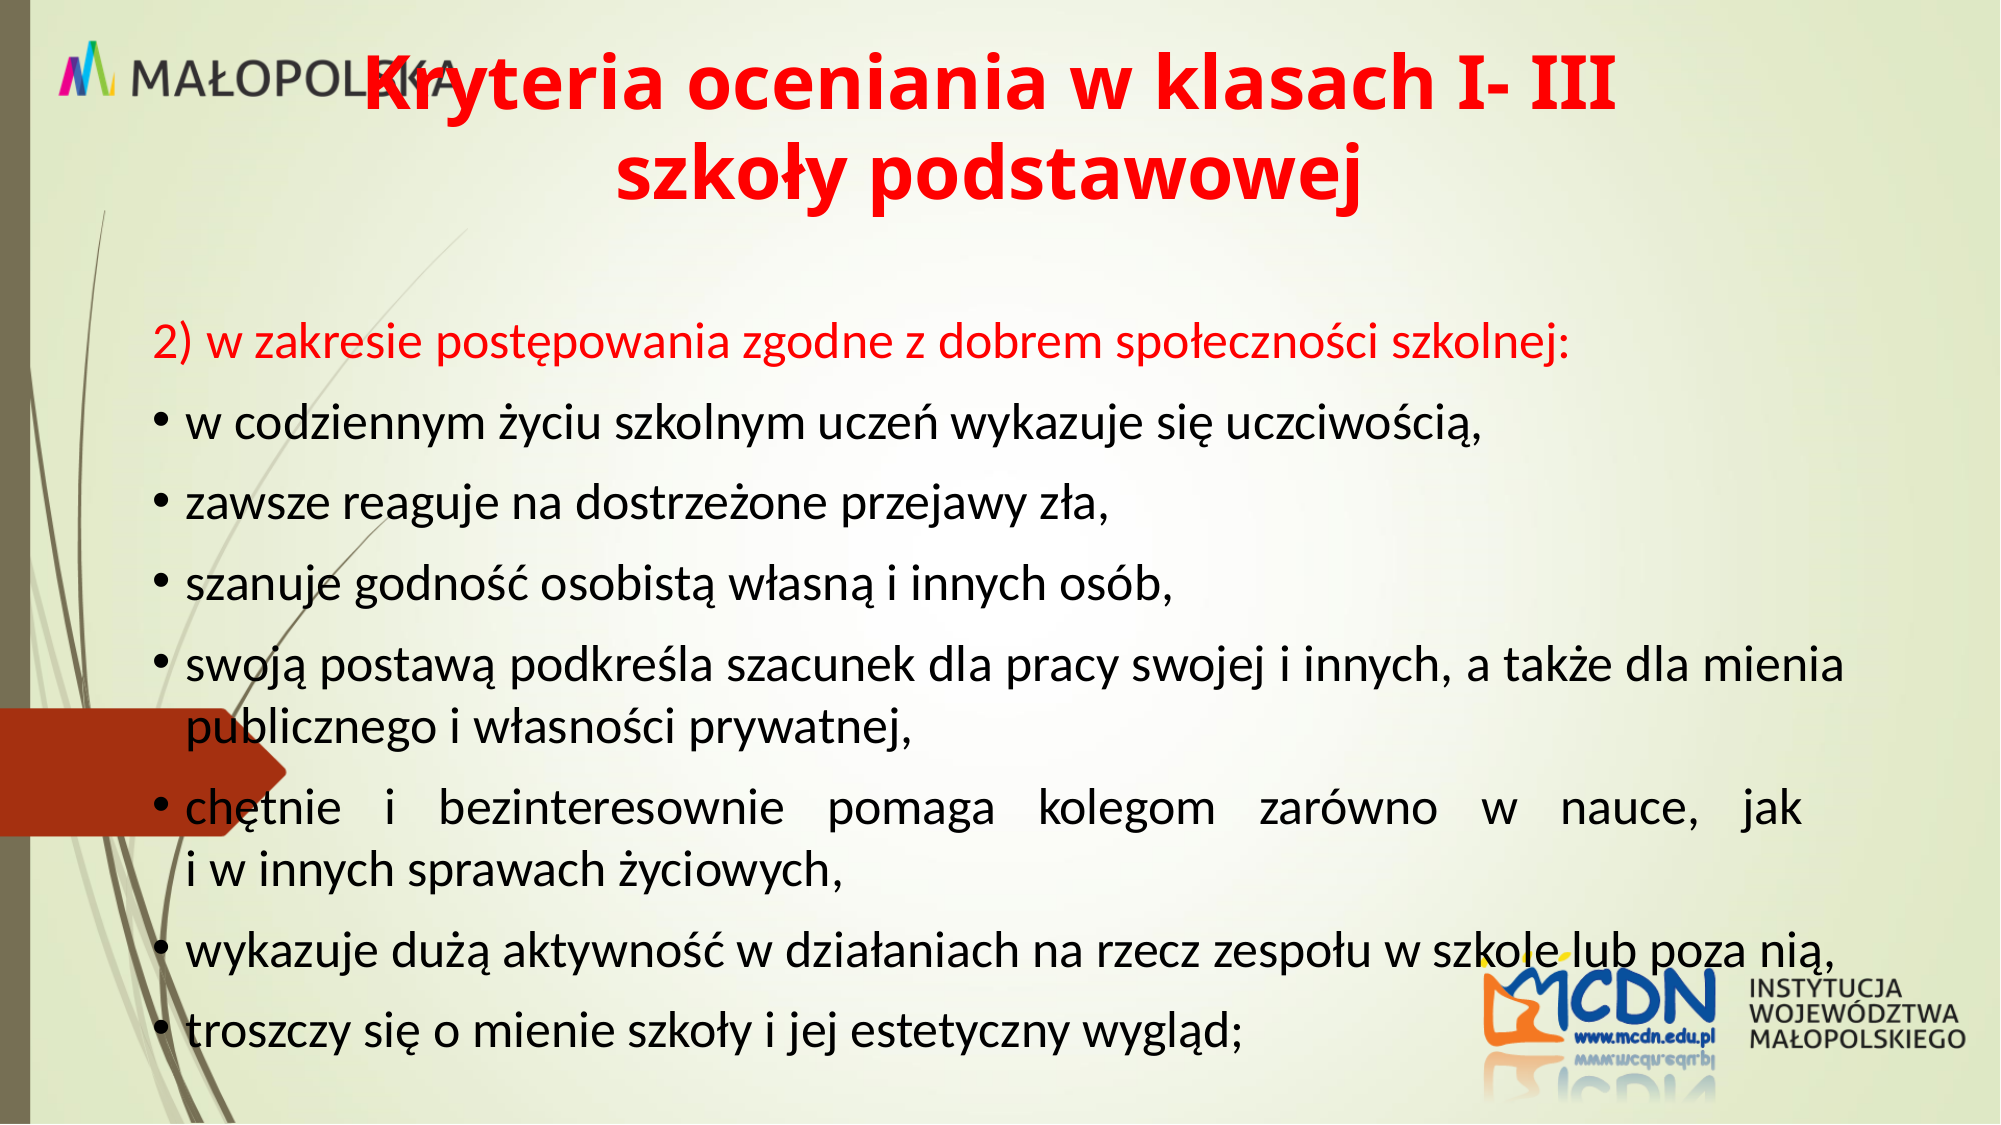

# Kryteria oceniania w klasach I- III szkoły podstawowej
2) w zakresie postępowania zgodne z dobrem społeczności szkolnej:
w codziennym życiu szkolnym uczeń wykazuje się uczciwością,
zawsze reaguje na dostrzeżone przejawy zła,
szanuje godność osobistą własną i innych osób,
swoją postawą podkreśla szacunek dla pracy swojej i innych, a także dla mienia publicznego i własności prywatnej,
chętnie i bezinteresownie pomaga kolegom zarówno w nauce, jak
i w innych sprawach życiowych,
wykazuje dużą aktywność w działaniach na rzecz zespołu w szkole lub poza nią,
troszczy się o mienie szkoły i jej estetyczny wygląd;